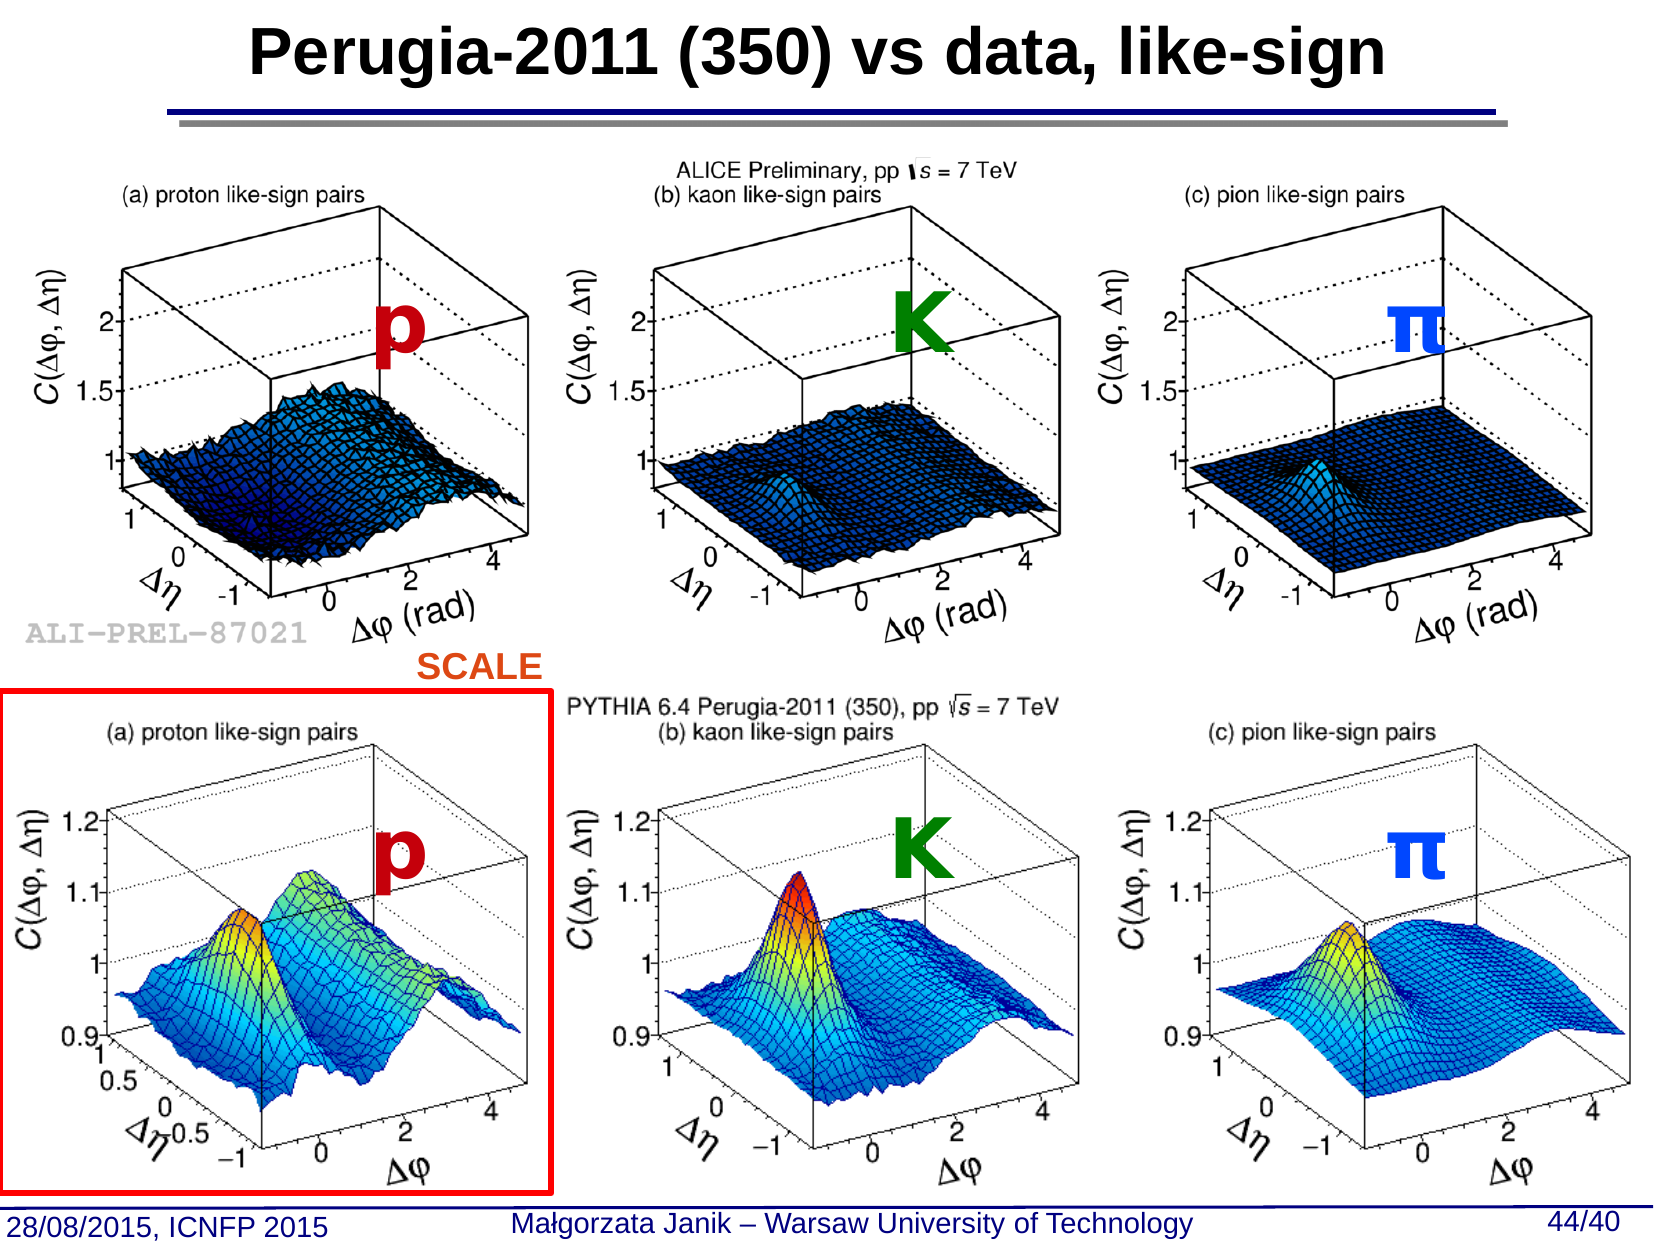

# Perugia-2011 (350) vs data, like-sign
p
K
π
SCALE
p
K
π